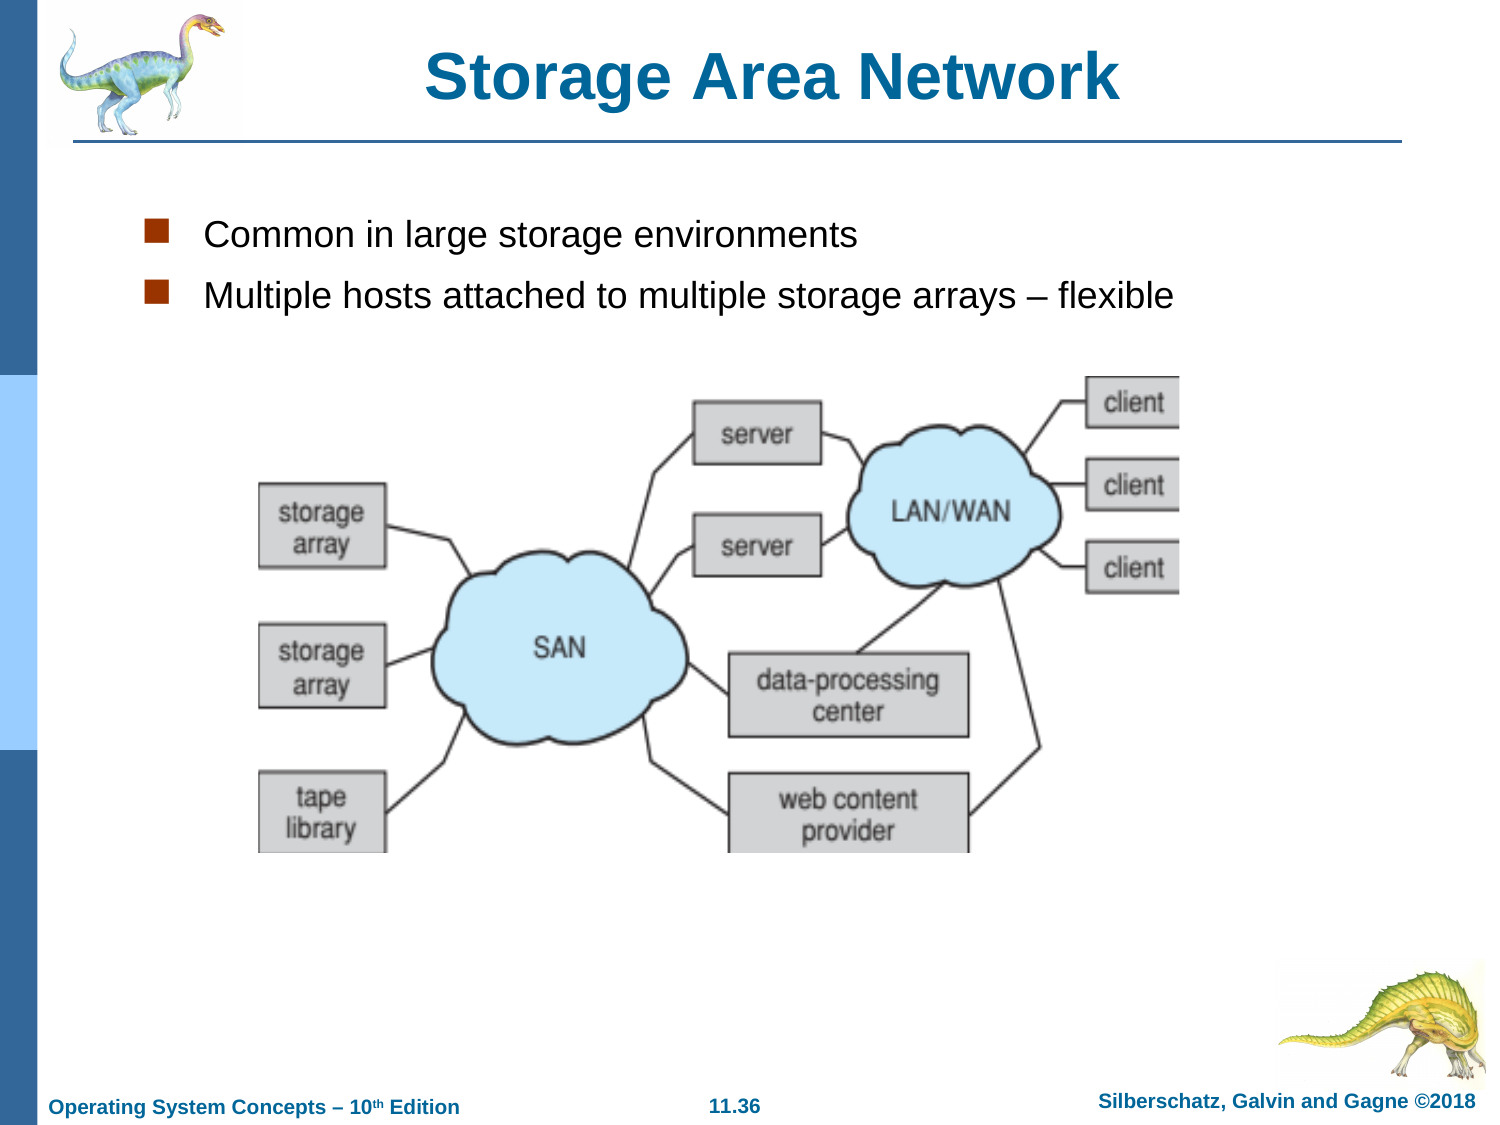

# Storage Area Network
Common in large storage environments
Multiple hosts attached to multiple storage arrays – flexible